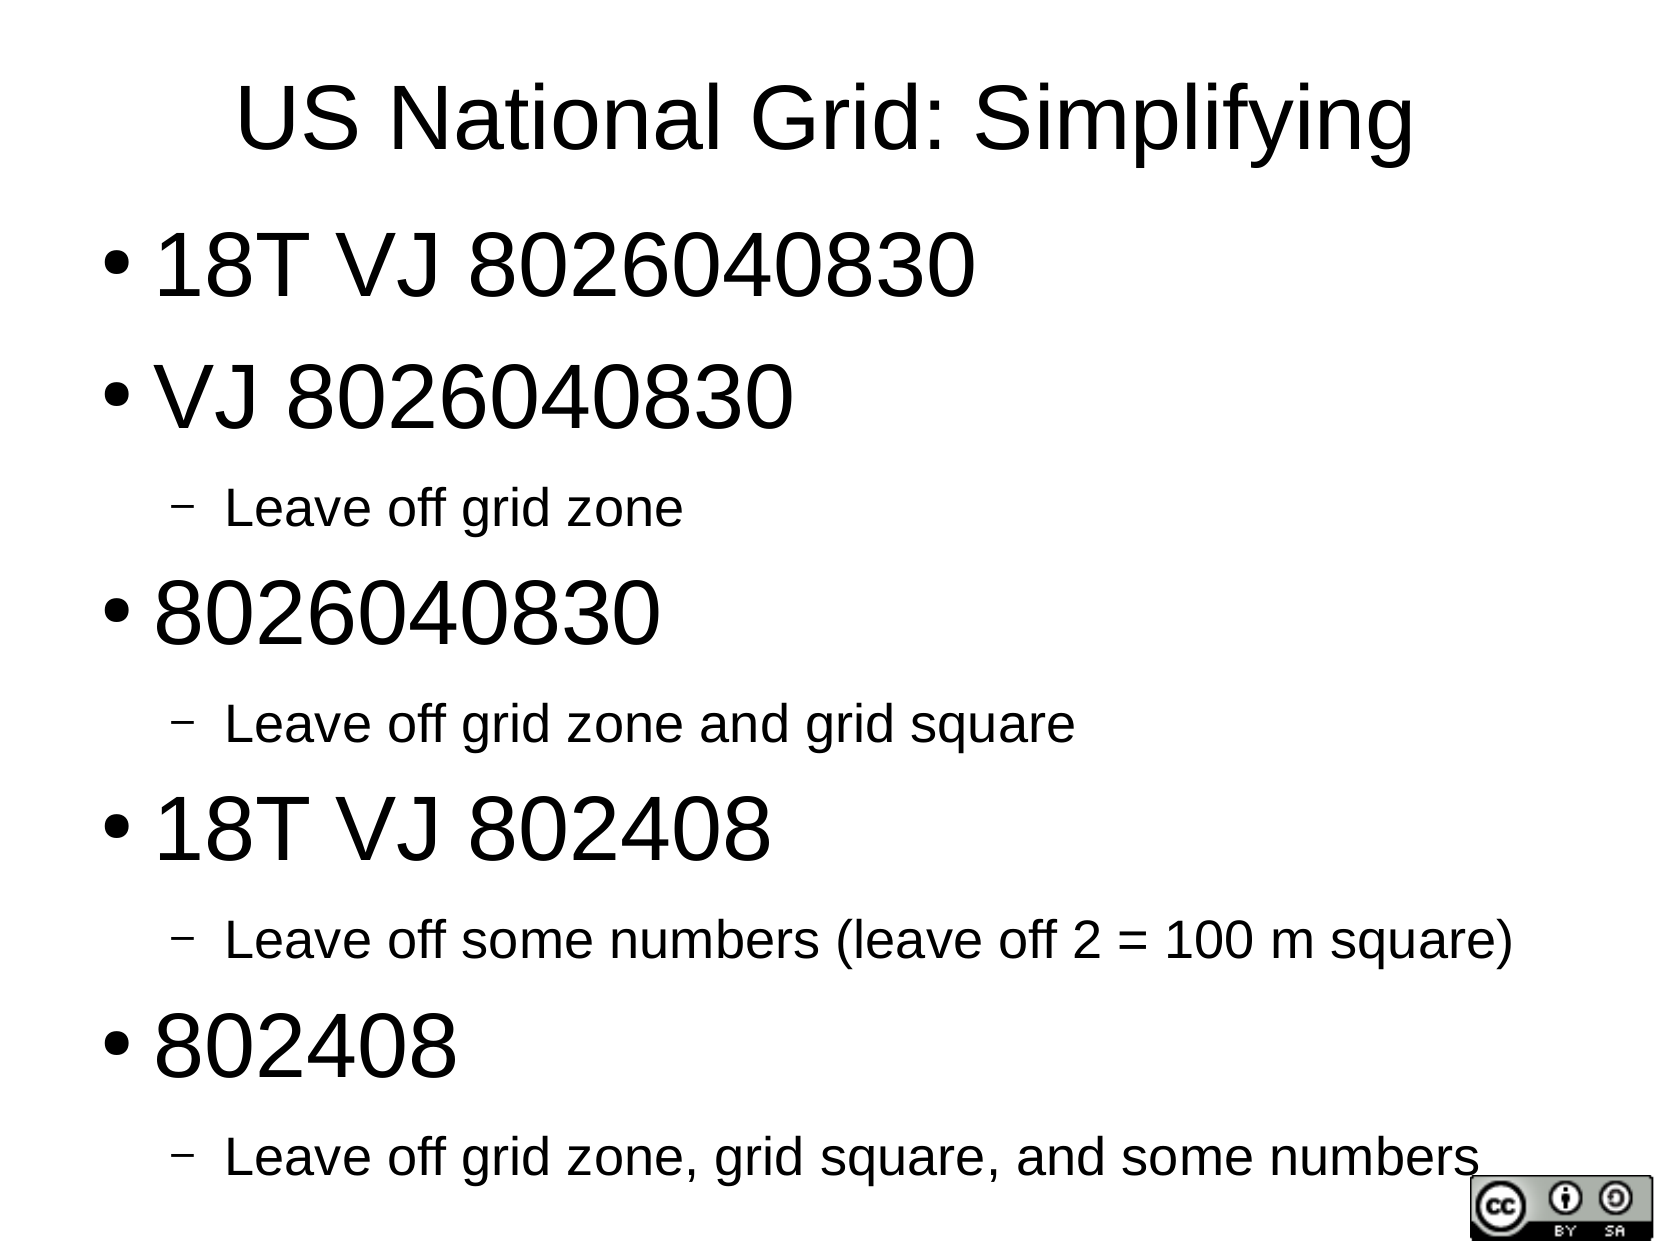

# US National Grid: Simplifying
18T VJ 8026040830
VJ 8026040830
Leave off grid zone
8026040830
Leave off grid zone and grid square
18T VJ 802408
Leave off some numbers (leave off 2 = 100 m square)
802408
Leave off grid zone, grid square, and some numbers